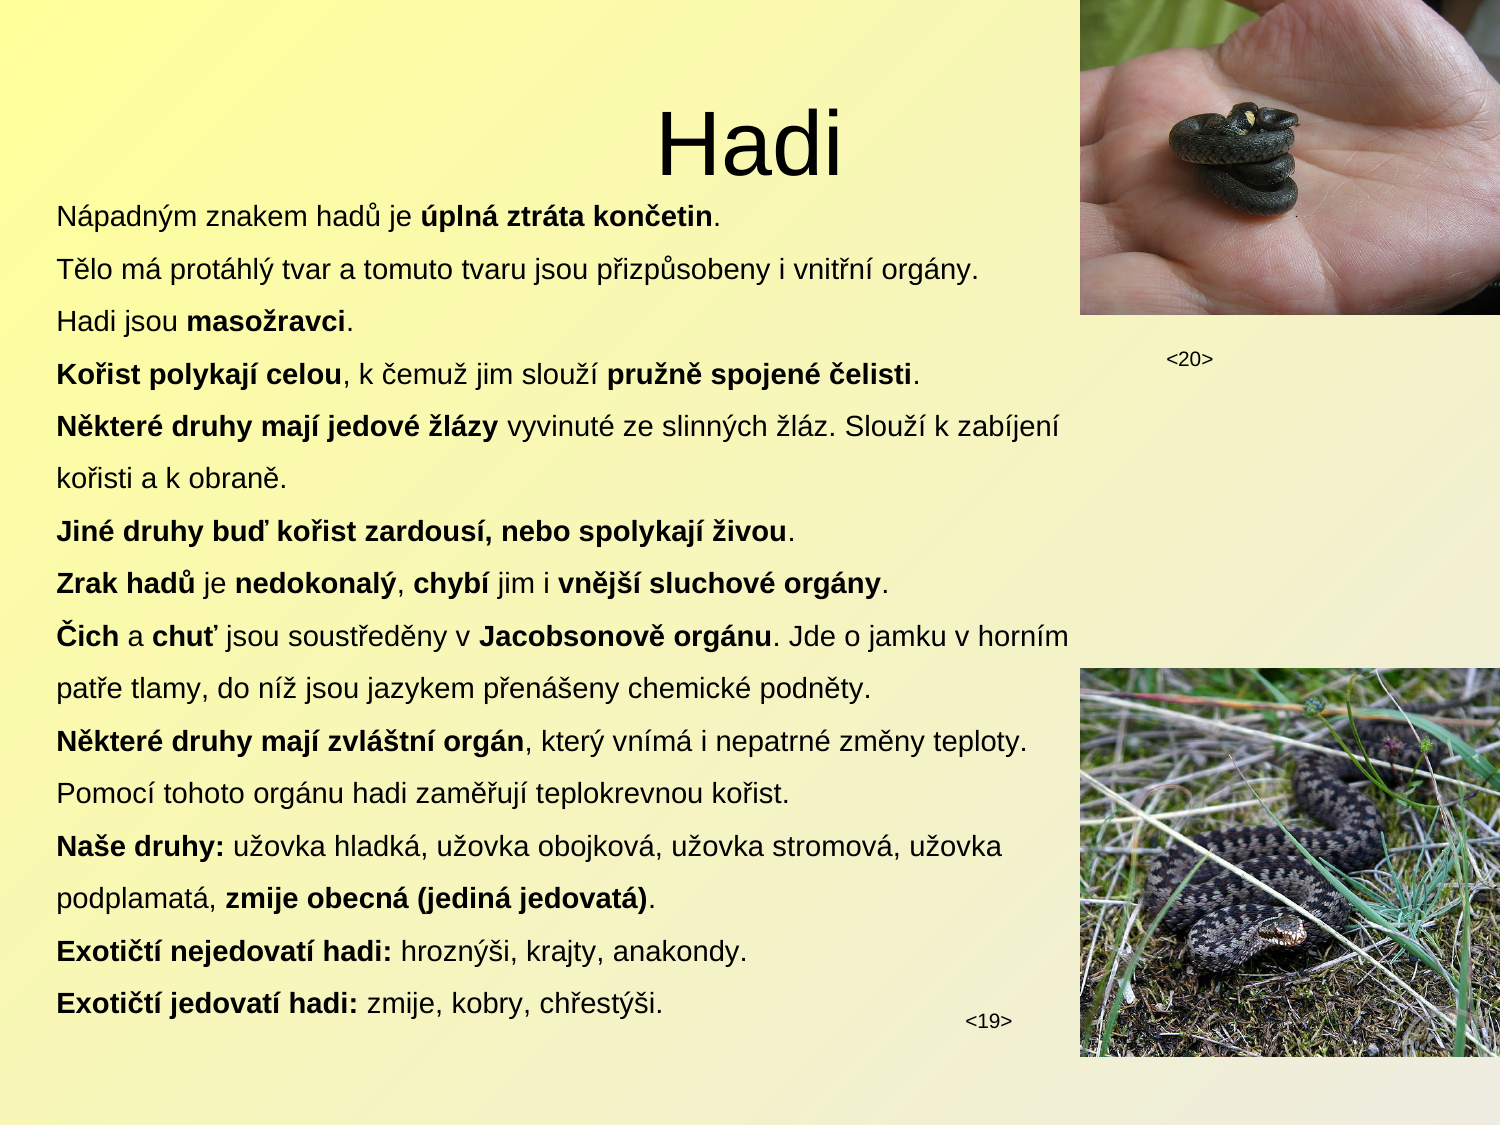

# Hadi
Nápadným znakem hadů je úplná ztráta končetin.
Tělo má protáhlý tvar a tomuto tvaru jsou přizpůsobeny i vnitřní orgány.
Hadi jsou masožravci.
Kořist polykají celou, k čemuž jim slouží pružně spojené čelisti.
Některé druhy mají jedové žlázy vyvinuté ze slinných žláz. Slouží k zabíjení kořisti a k obraně.
Jiné druhy buď kořist zardousí, nebo spolykají živou.
Zrak hadů je nedokonalý, chybí jim i vnější sluchové orgány.
Čich a chuť jsou soustředěny v Jacobsonově orgánu. Jde o jamku v horním patře tlamy, do níž jsou jazykem přenášeny chemické podněty.
Některé druhy mají zvláštní orgán, který vnímá i nepatrné změny teploty. Pomocí tohoto orgánu hadi zaměřují teplokrevnou kořist.
Naše druhy: užovka hladká, užovka obojková, užovka stromová, užovka podplamatá, zmije obecná (jediná jedovatá).
Exotičtí nejedovatí hadi: hroznýši, krajty, anakondy.
Exotičtí jedovatí hadi: zmije, kobry, chřestýši.
<20>
<19>